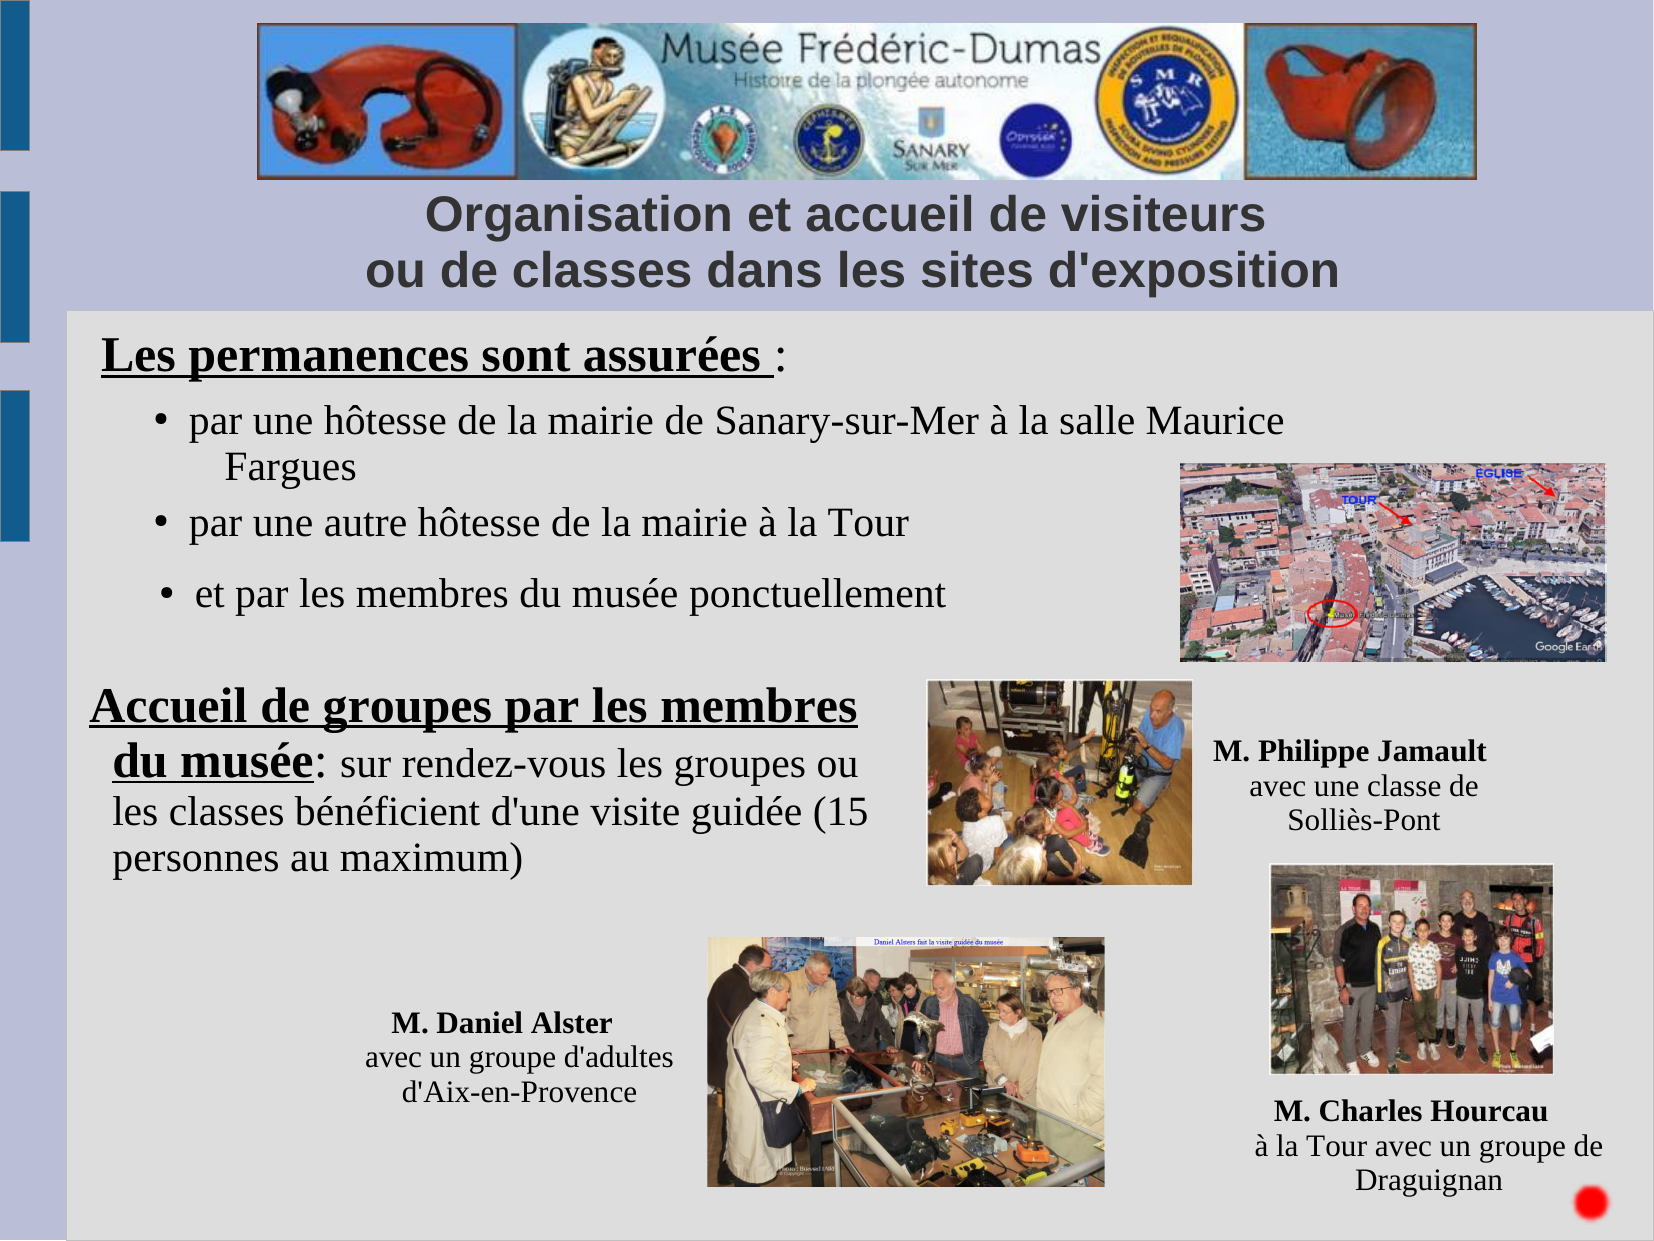

# Organisation et accueil de visiteurs ou de classes dans les sites d'exposition
 Les permanences sont assurées :
par une hôtesse de la mairie de Sanary-sur-Mer à la salle Maurice Fargues
par une autre hôtesse de la mairie à la Tour
et par les membres du musée ponctuellement
 Accueil de groupes par les membres du musée: sur rendez-vous les groupes ou les classes bénéficient d'une visite guidée (15 personnes au maximum)
 M. Philippe Jamault
avec une classe de Solliès-Pont
M. Daniel Alster
avec un groupe d'adultes d'Aix-en-Provence
M. Charles Hourcau
à la Tour avec un groupe de Draguignan